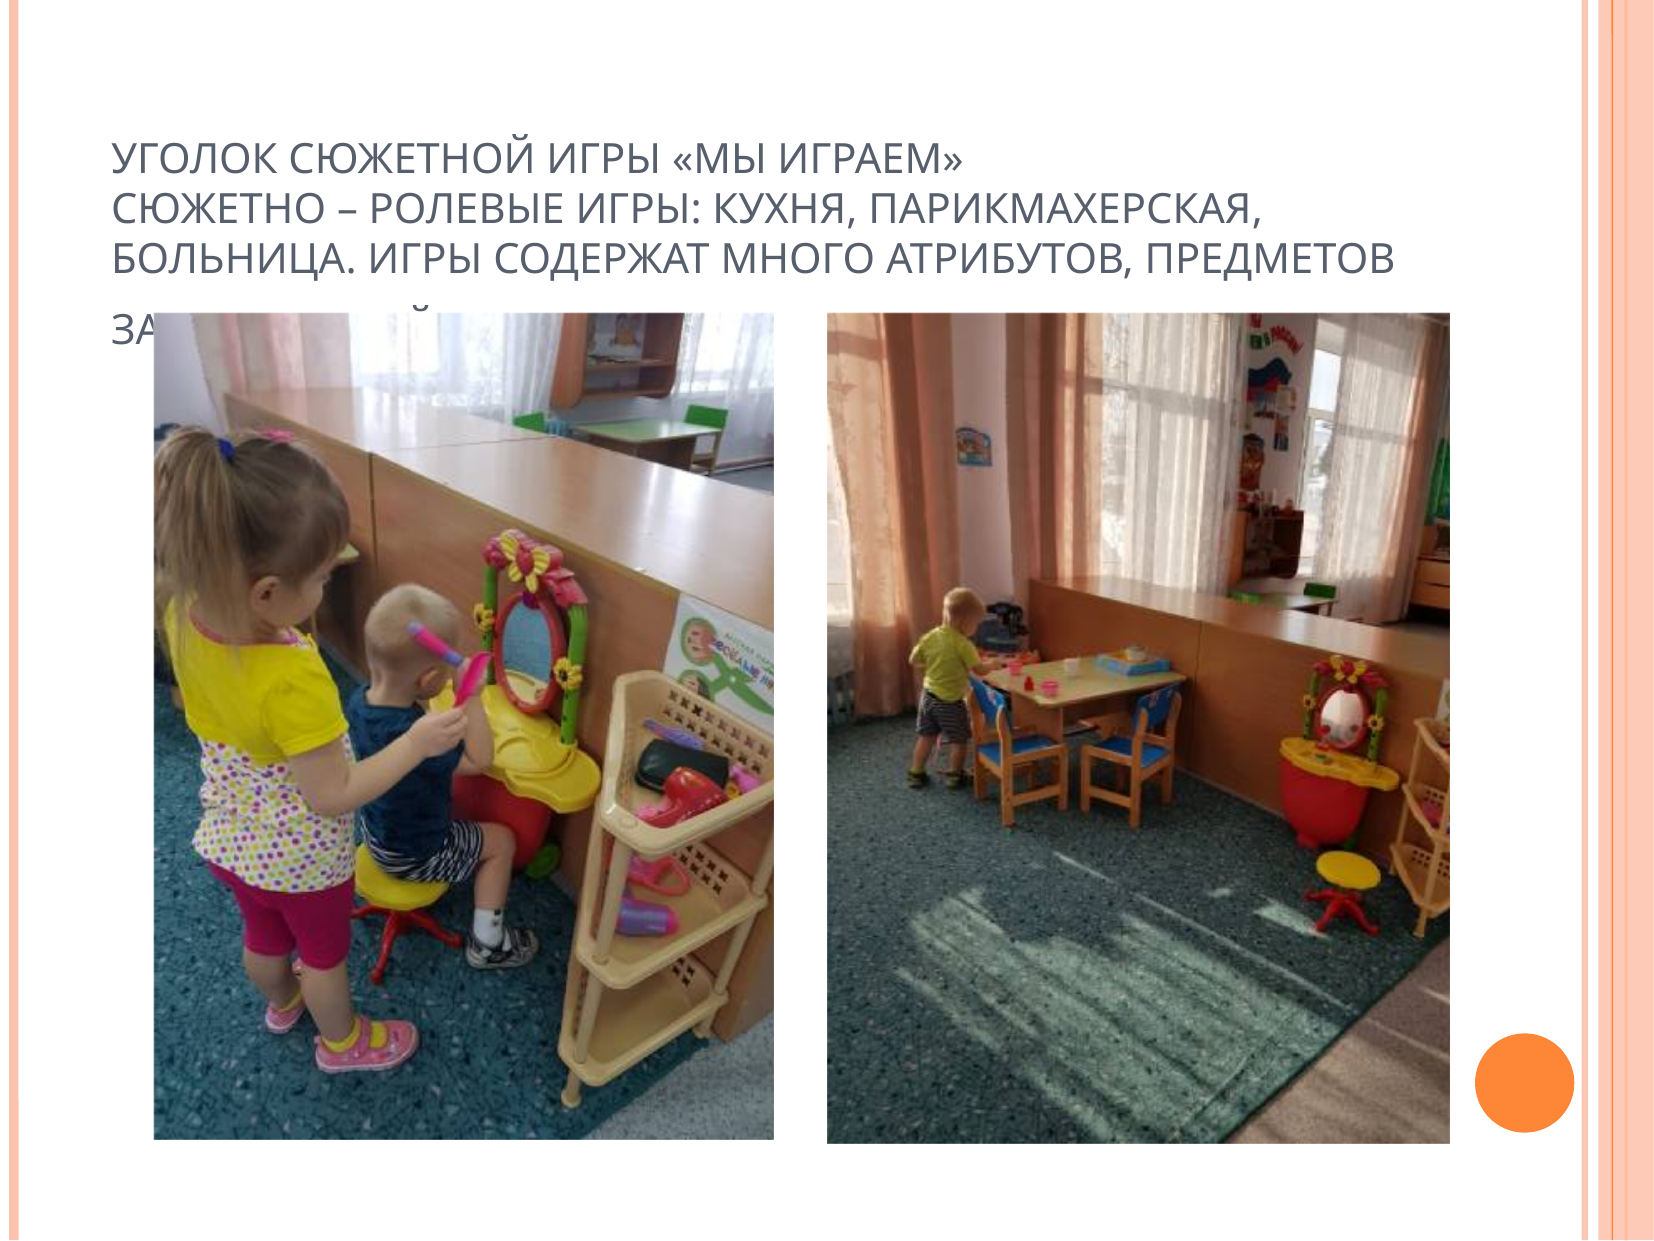

# Уголок сюжетной игры «Мы играем» Сюжетно – ролевые игры: кухня, парикмахерская, больница. Игры содержат много атрибутов, предметов заместителей.